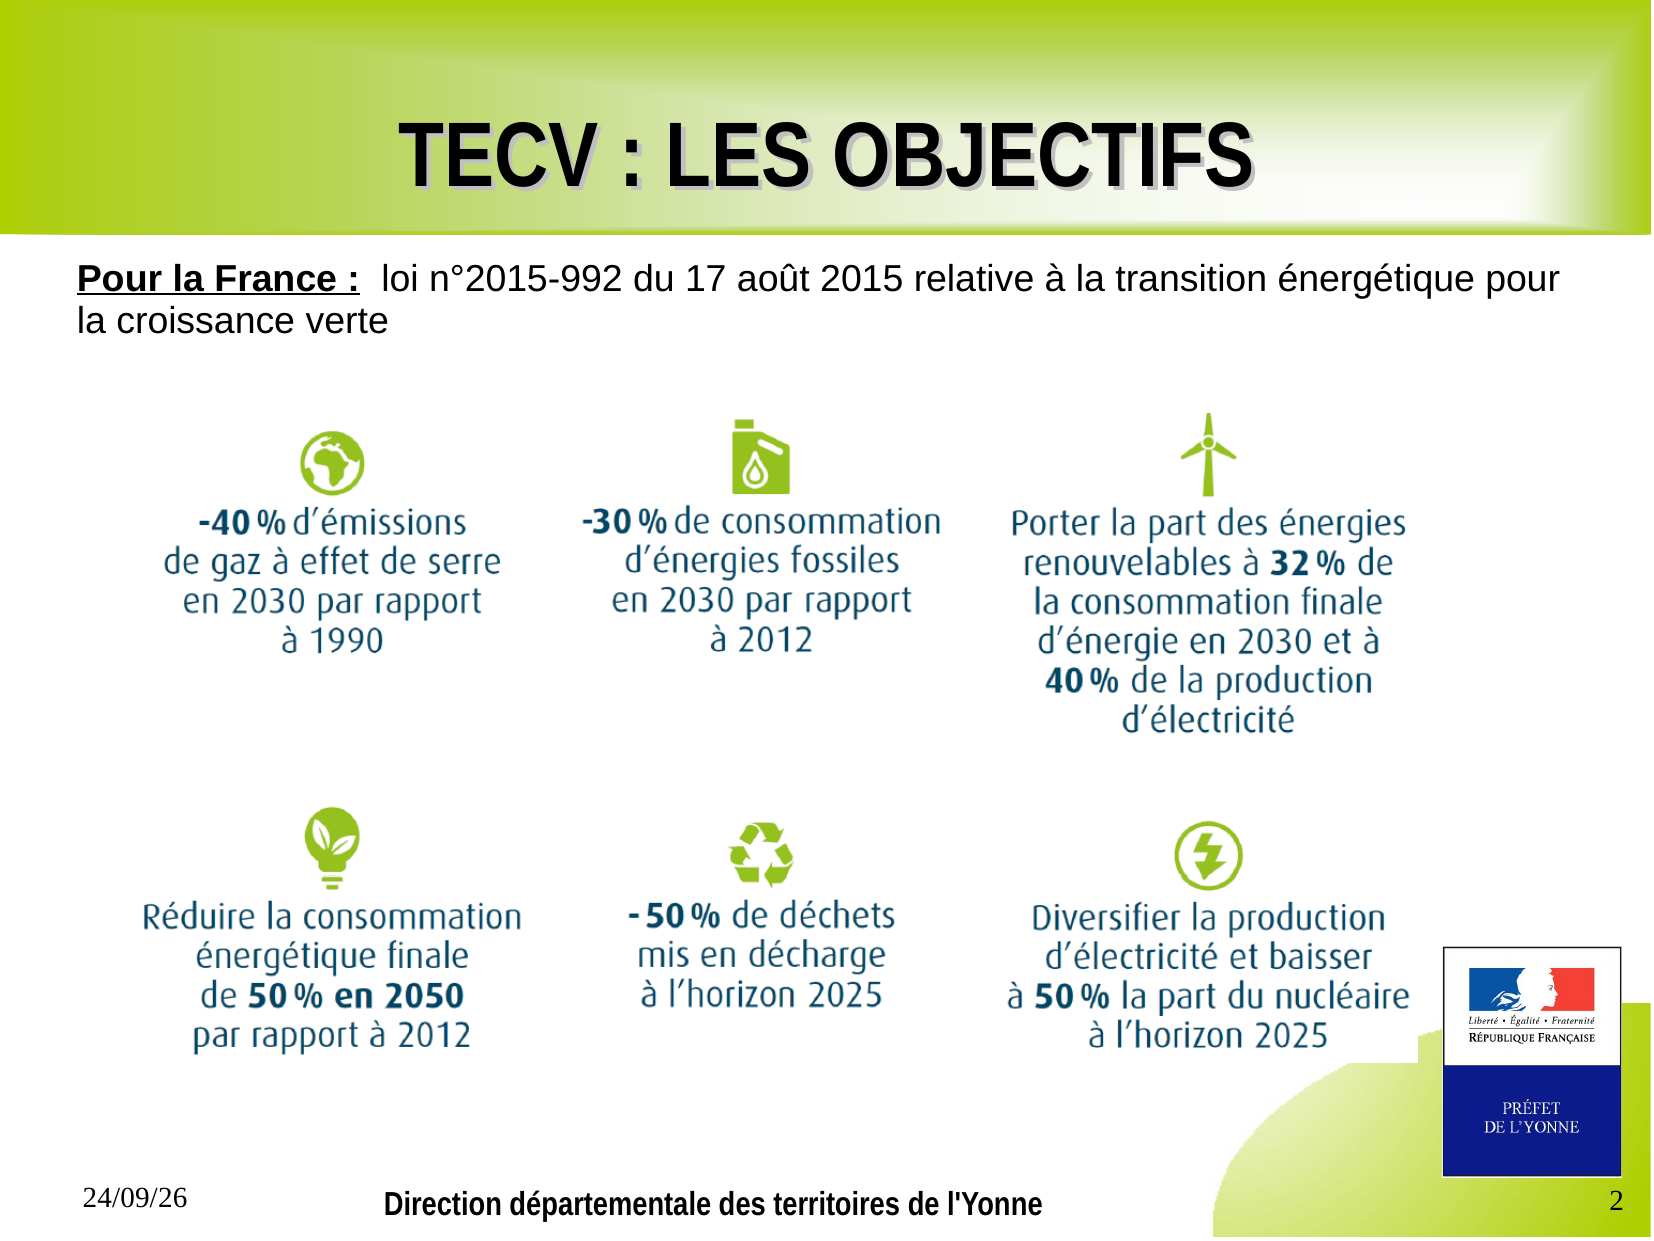

# TECV : LES OBJECTIFS
Pour la France : loi n°2015-992 du 17 août 2015 relative à la transition énergétique pour la croissance verte
Direction départementale des territoires de l'Yonne
2